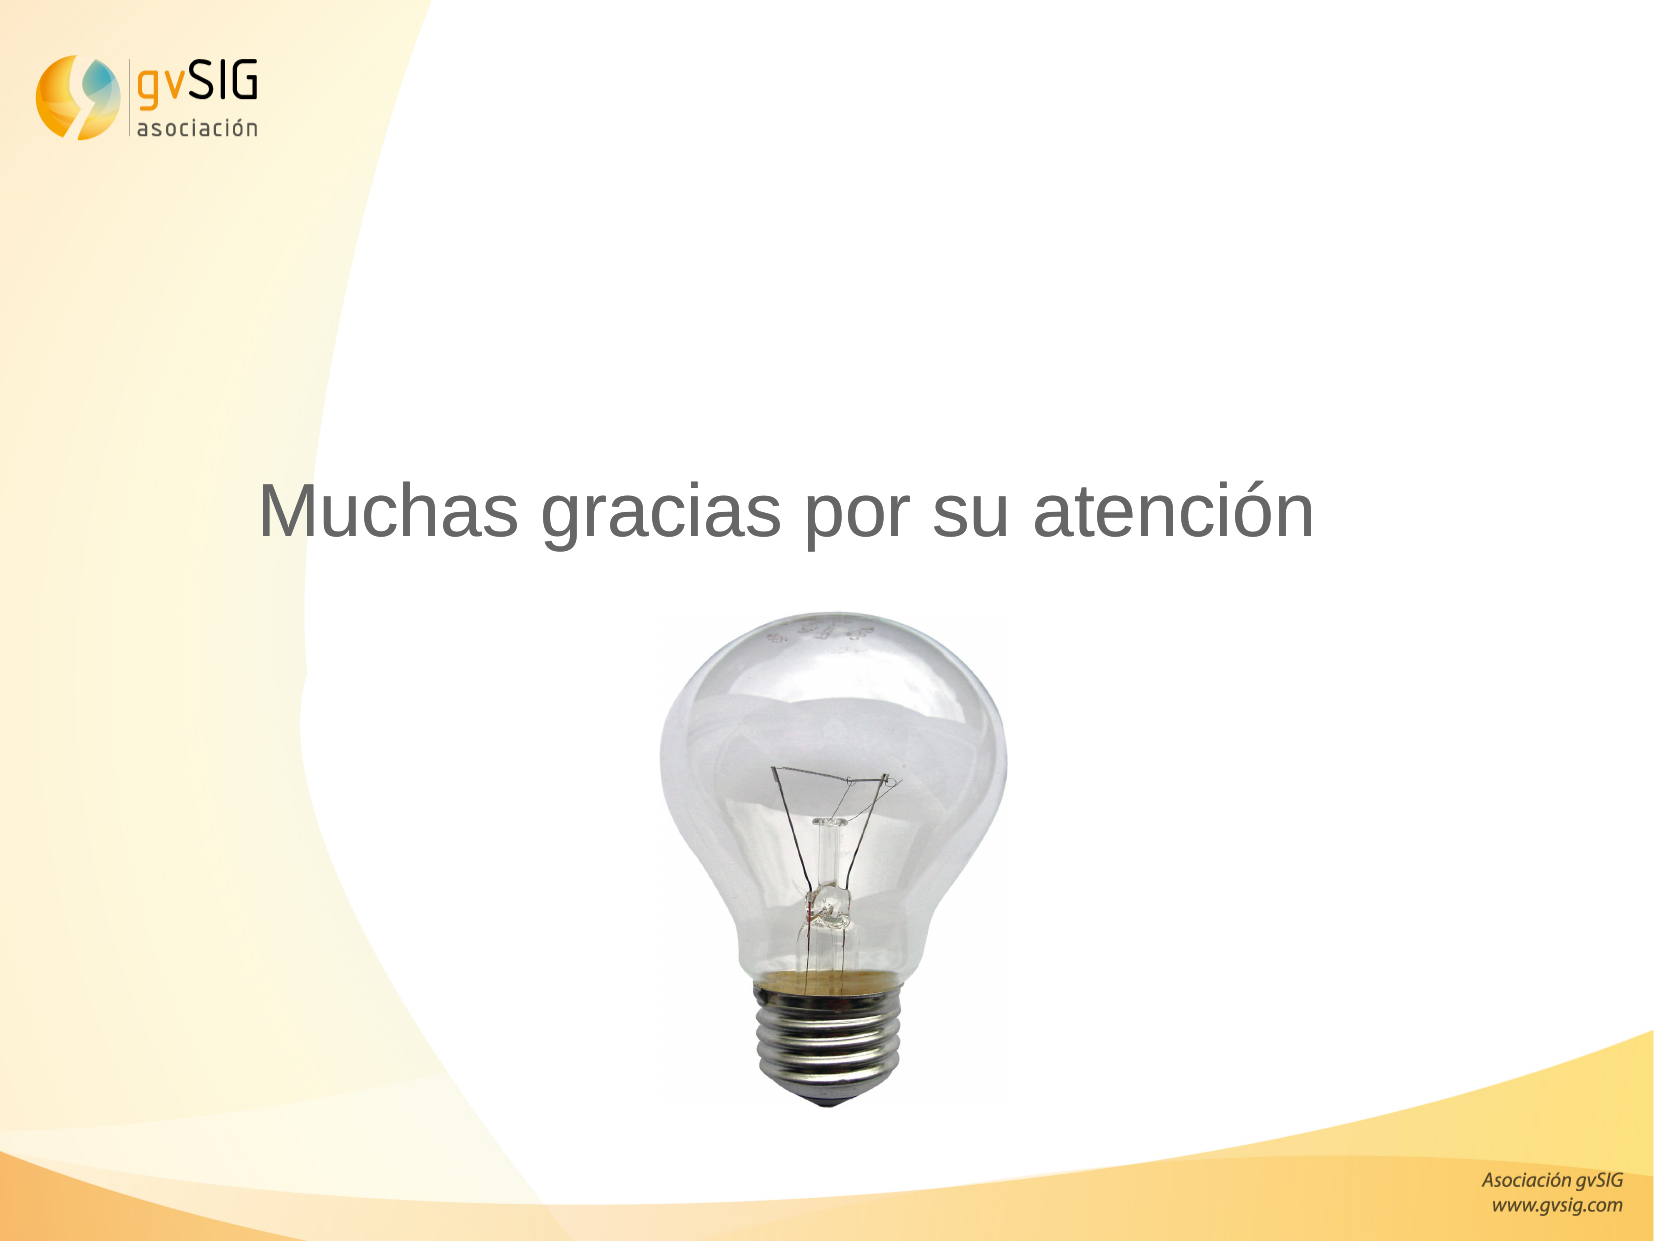

Muchas gracias por su atención
Muchas gracias por su atención